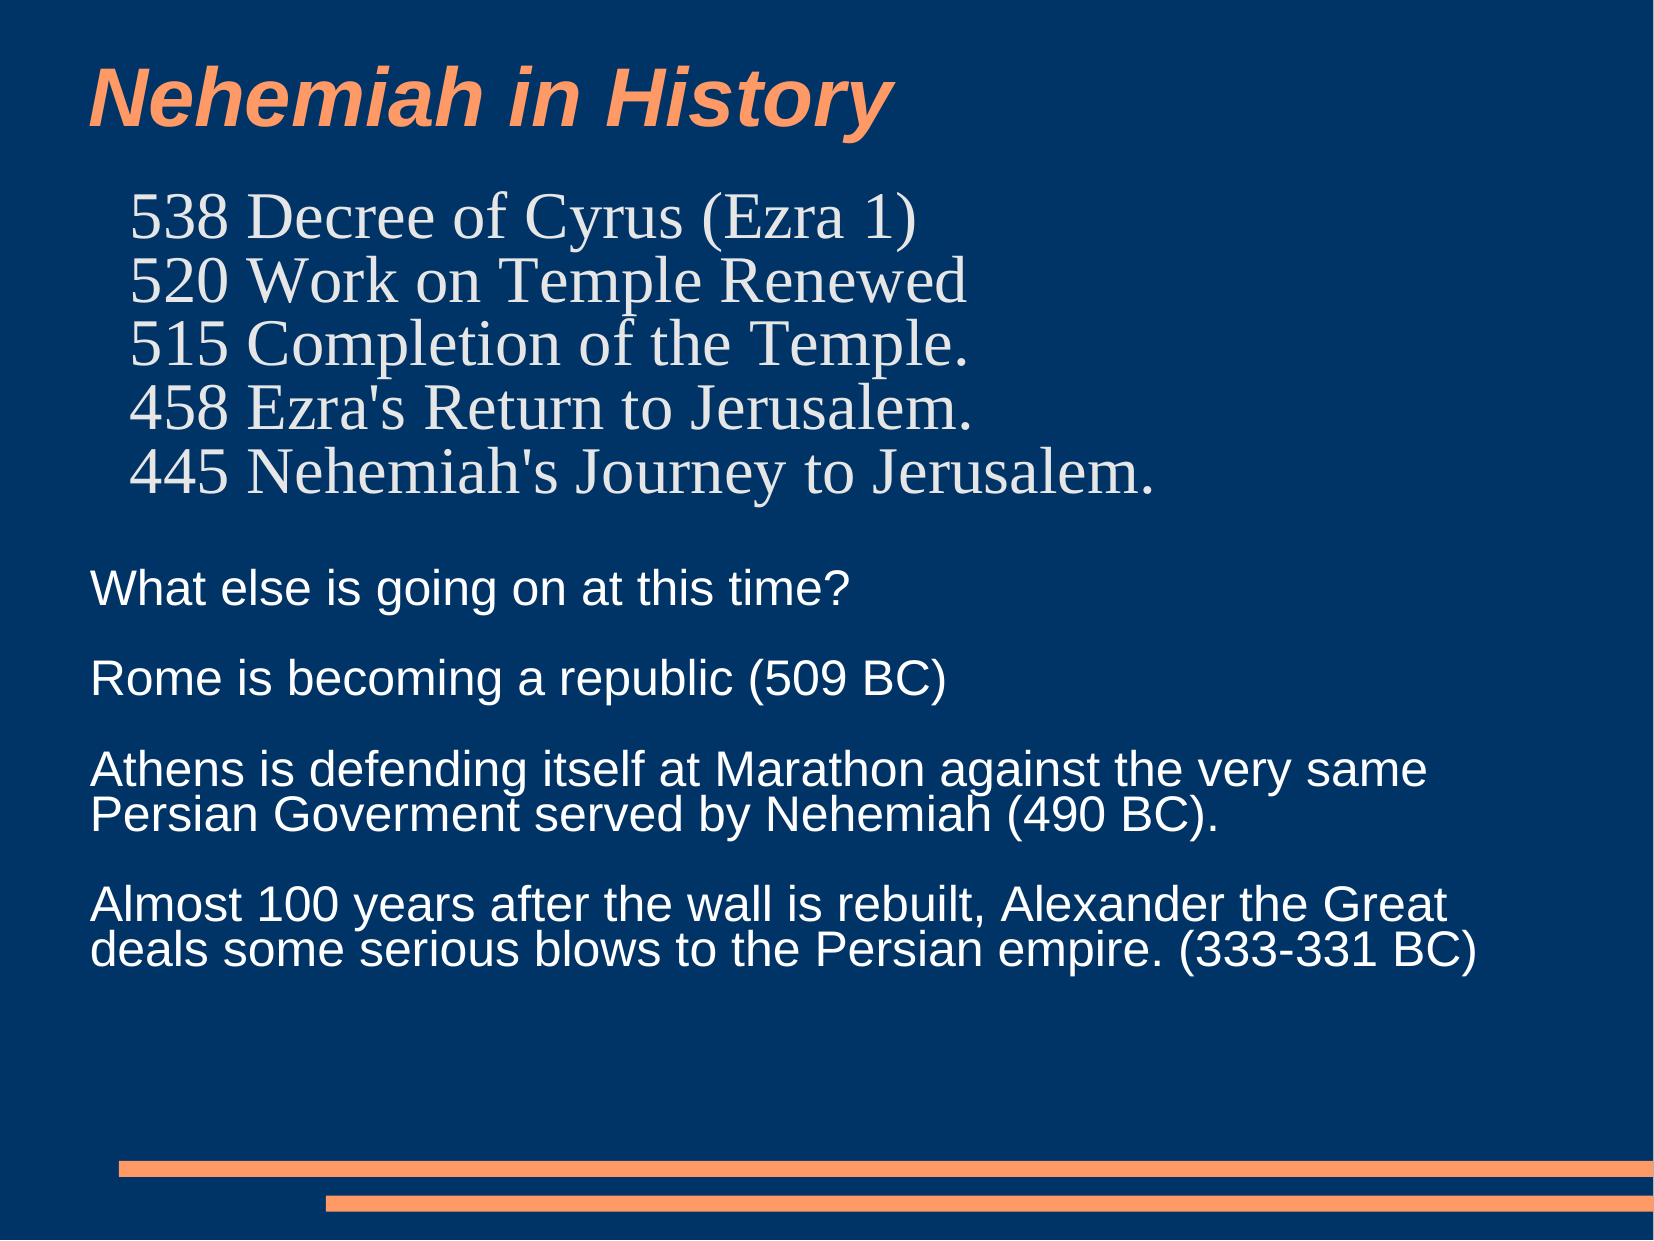

# Nehemiah in History
538 Decree of Cyrus (Ezra 1)
520 Work on Temple Renewed
515 Completion of the Temple.
458 Ezra's Return to Jerusalem.
445 Nehemiah's Journey to Jerusalem.
What else is going on at this time?
Rome is becoming a republic (509 BC)
Athens is defending itself at Marathon against the very same Persian Goverment served by Nehemiah (490 BC).
Almost 100 years after the wall is rebuilt, Alexander the Great deals some serious blows to the Persian empire. (333-331 BC)